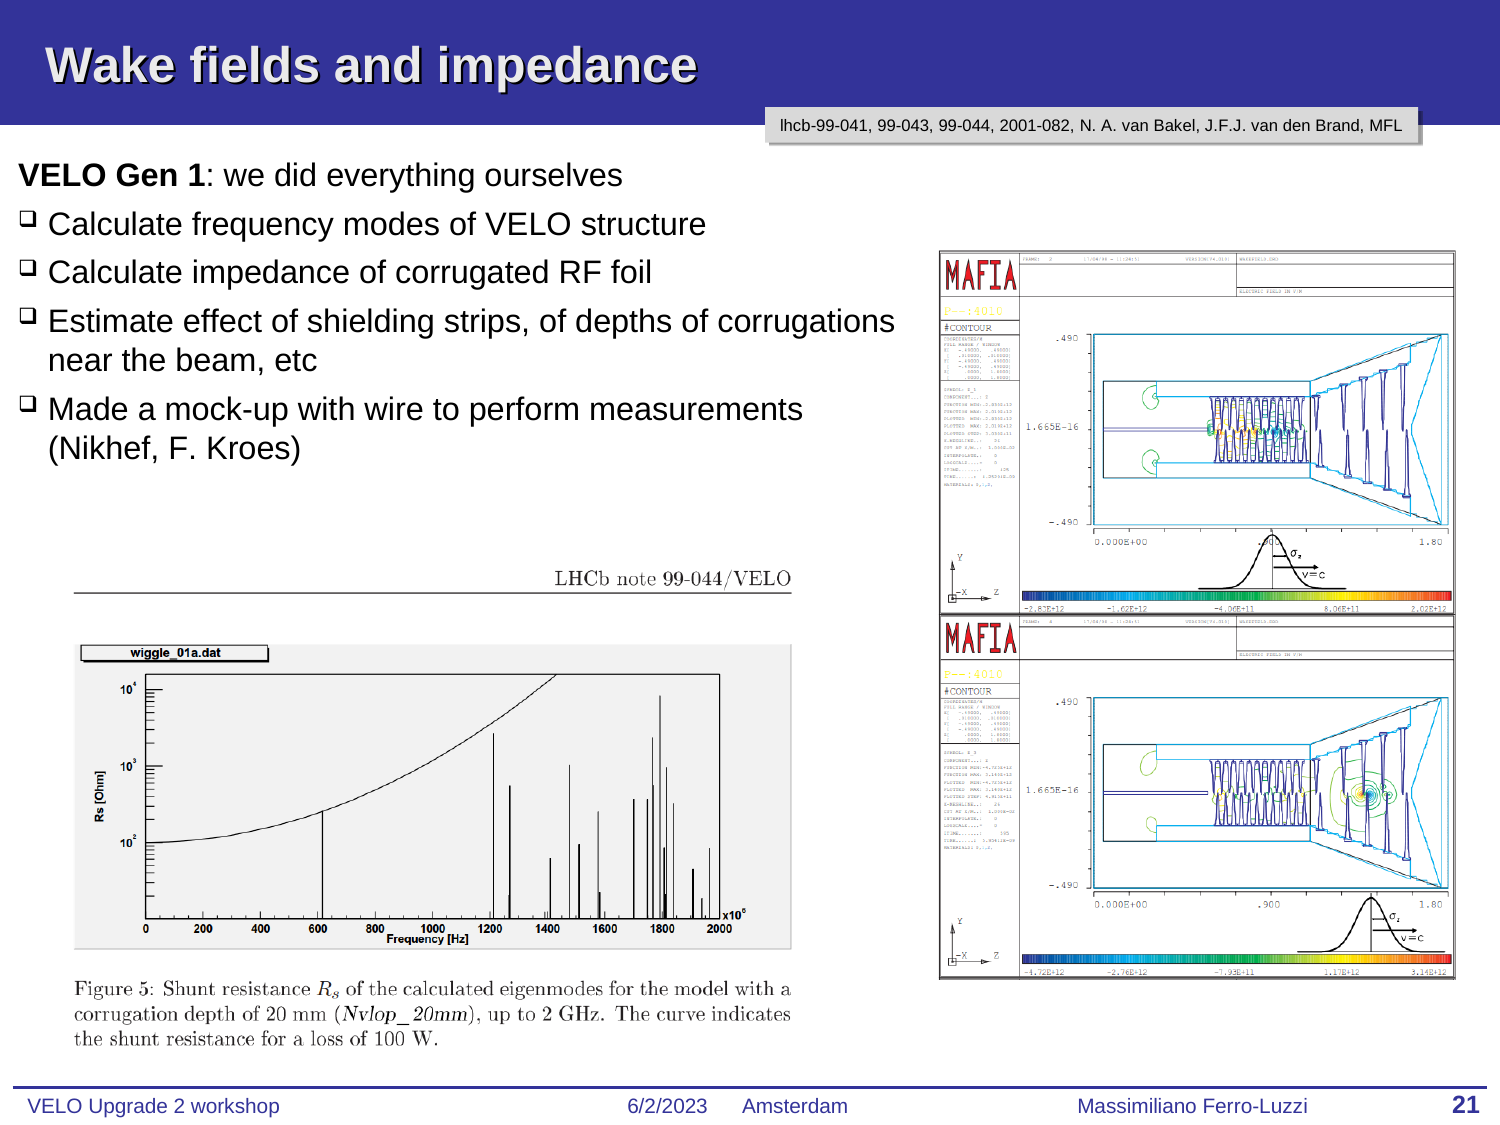

# Wake fields and impedance
lhcb-99-041, 99-043, 99-044, 2001-082, N. A. van Bakel, J.F.J. van den Brand, MFL
VELO Gen 1: we did everything ourselves
Calculate frequency modes of VELO structure
Calculate impedance of corrugated RF foil
Estimate effect of shielding strips, of depths of corrugations near the beam, etc
Made a mock-up with wire to perform measurements (Nikhef, F. Kroes)